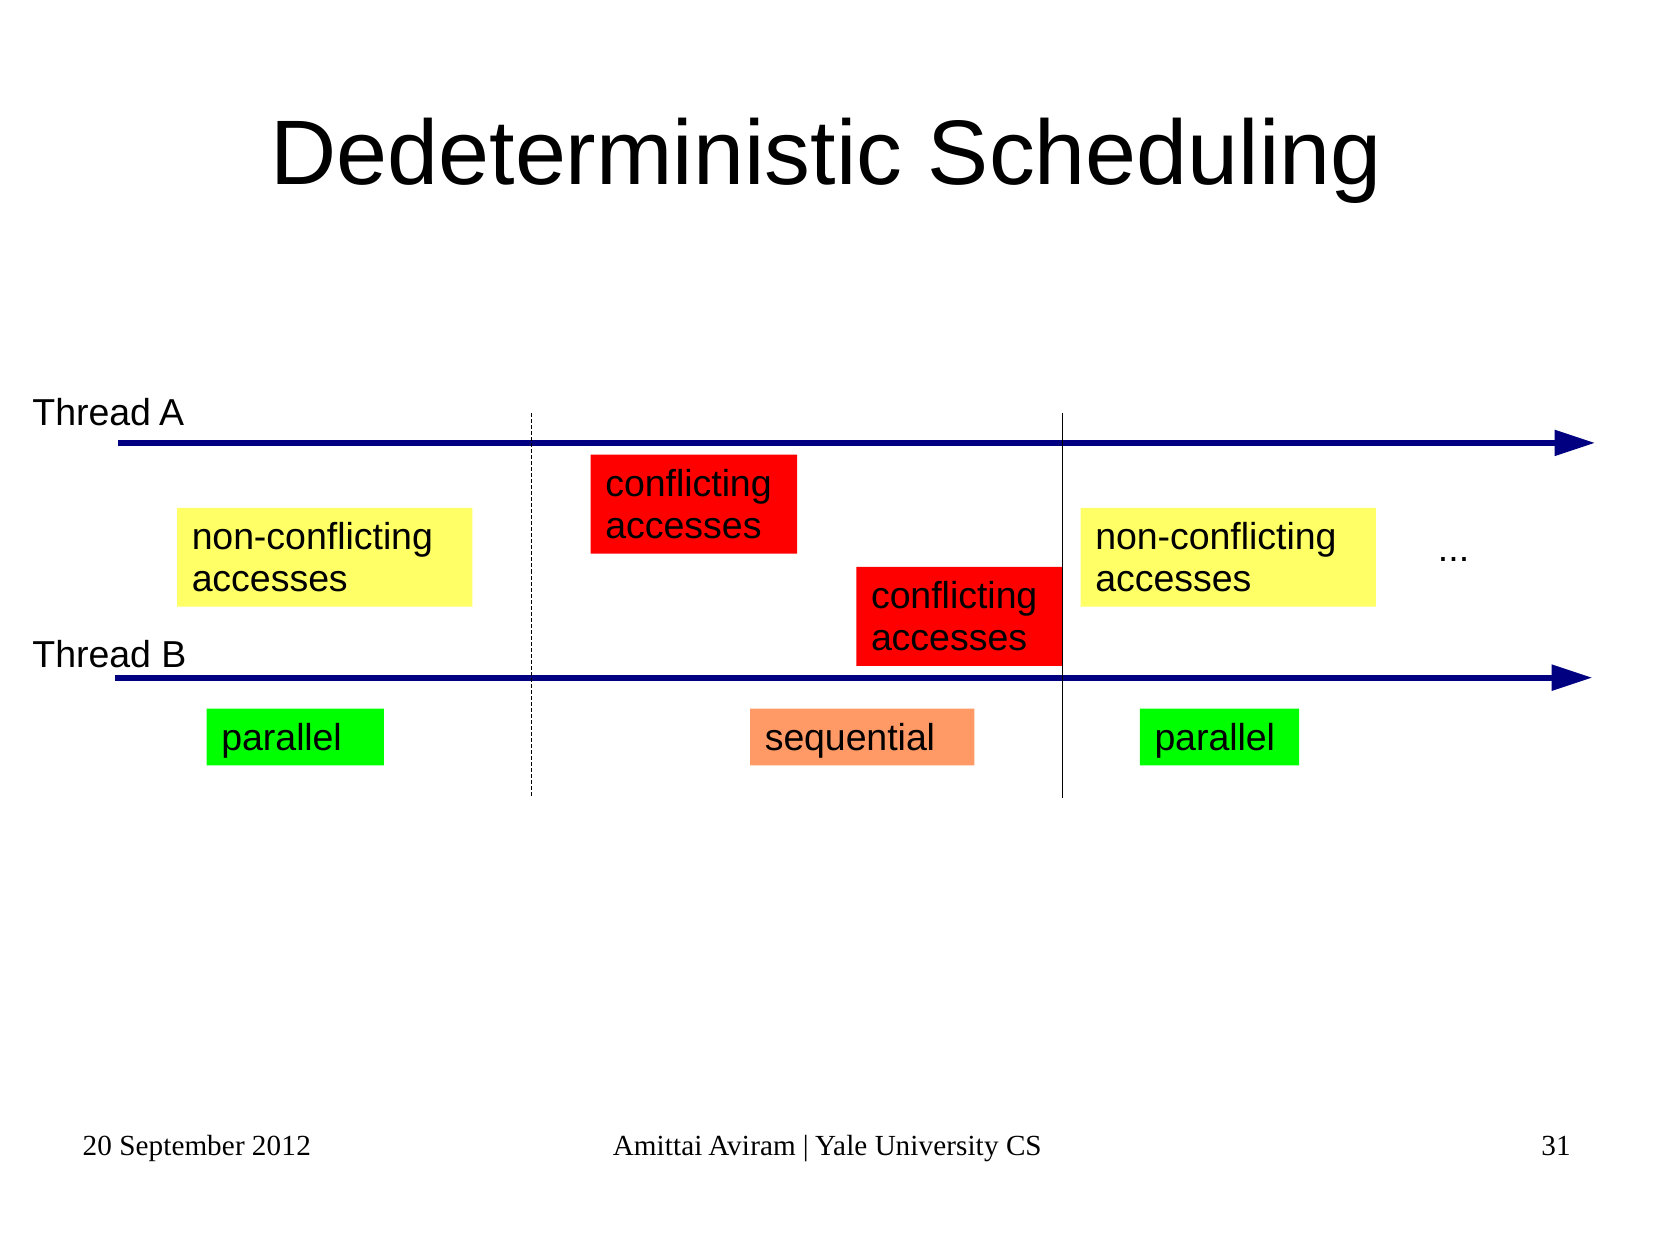

# Dedeterministic Scheduling
Thread A
conflicting accesses
non-conflicting accesses
non-conflicting accesses
...
conflicting accesses
Thread B
parallel
sequential
parallel
31